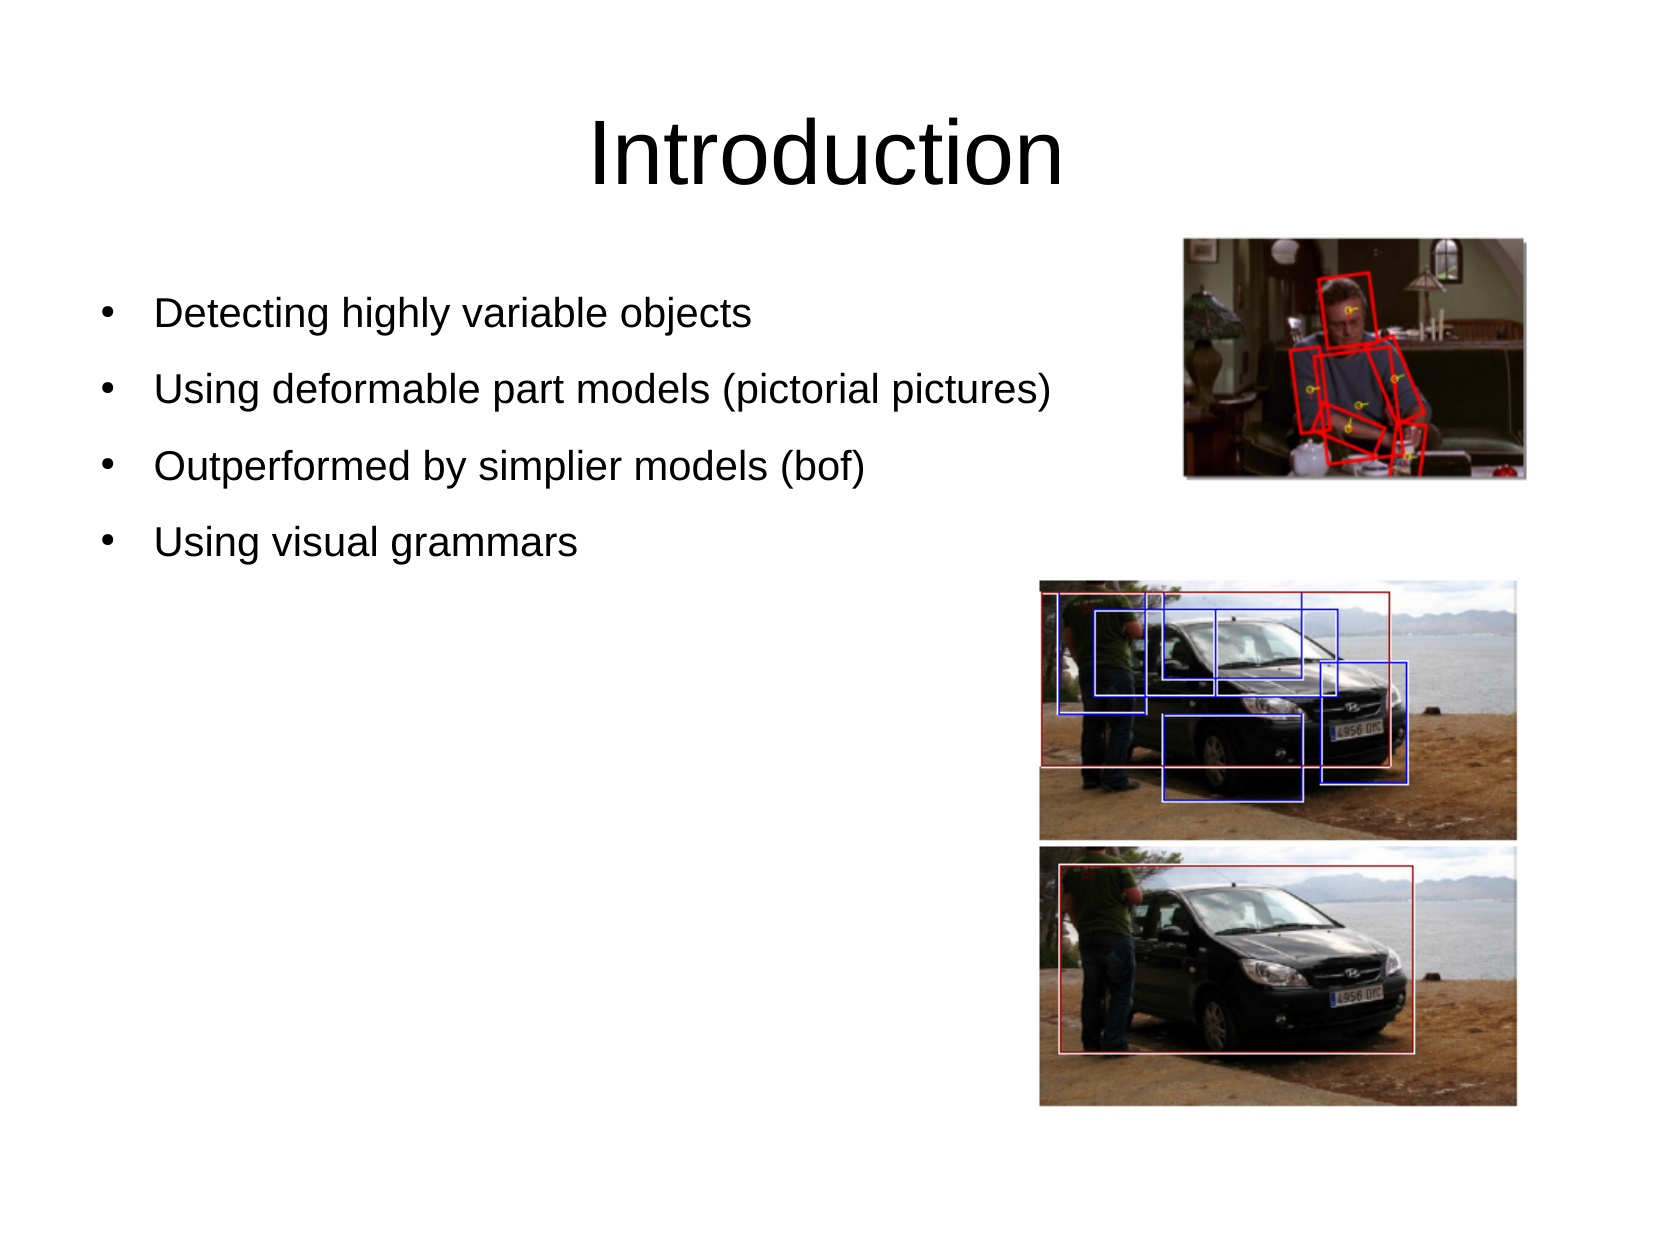

# Introduction
Detecting highly variable objects
Using deformable part models (pictorial pictures)
Outperformed by simplier models (bof)
Using visual grammars